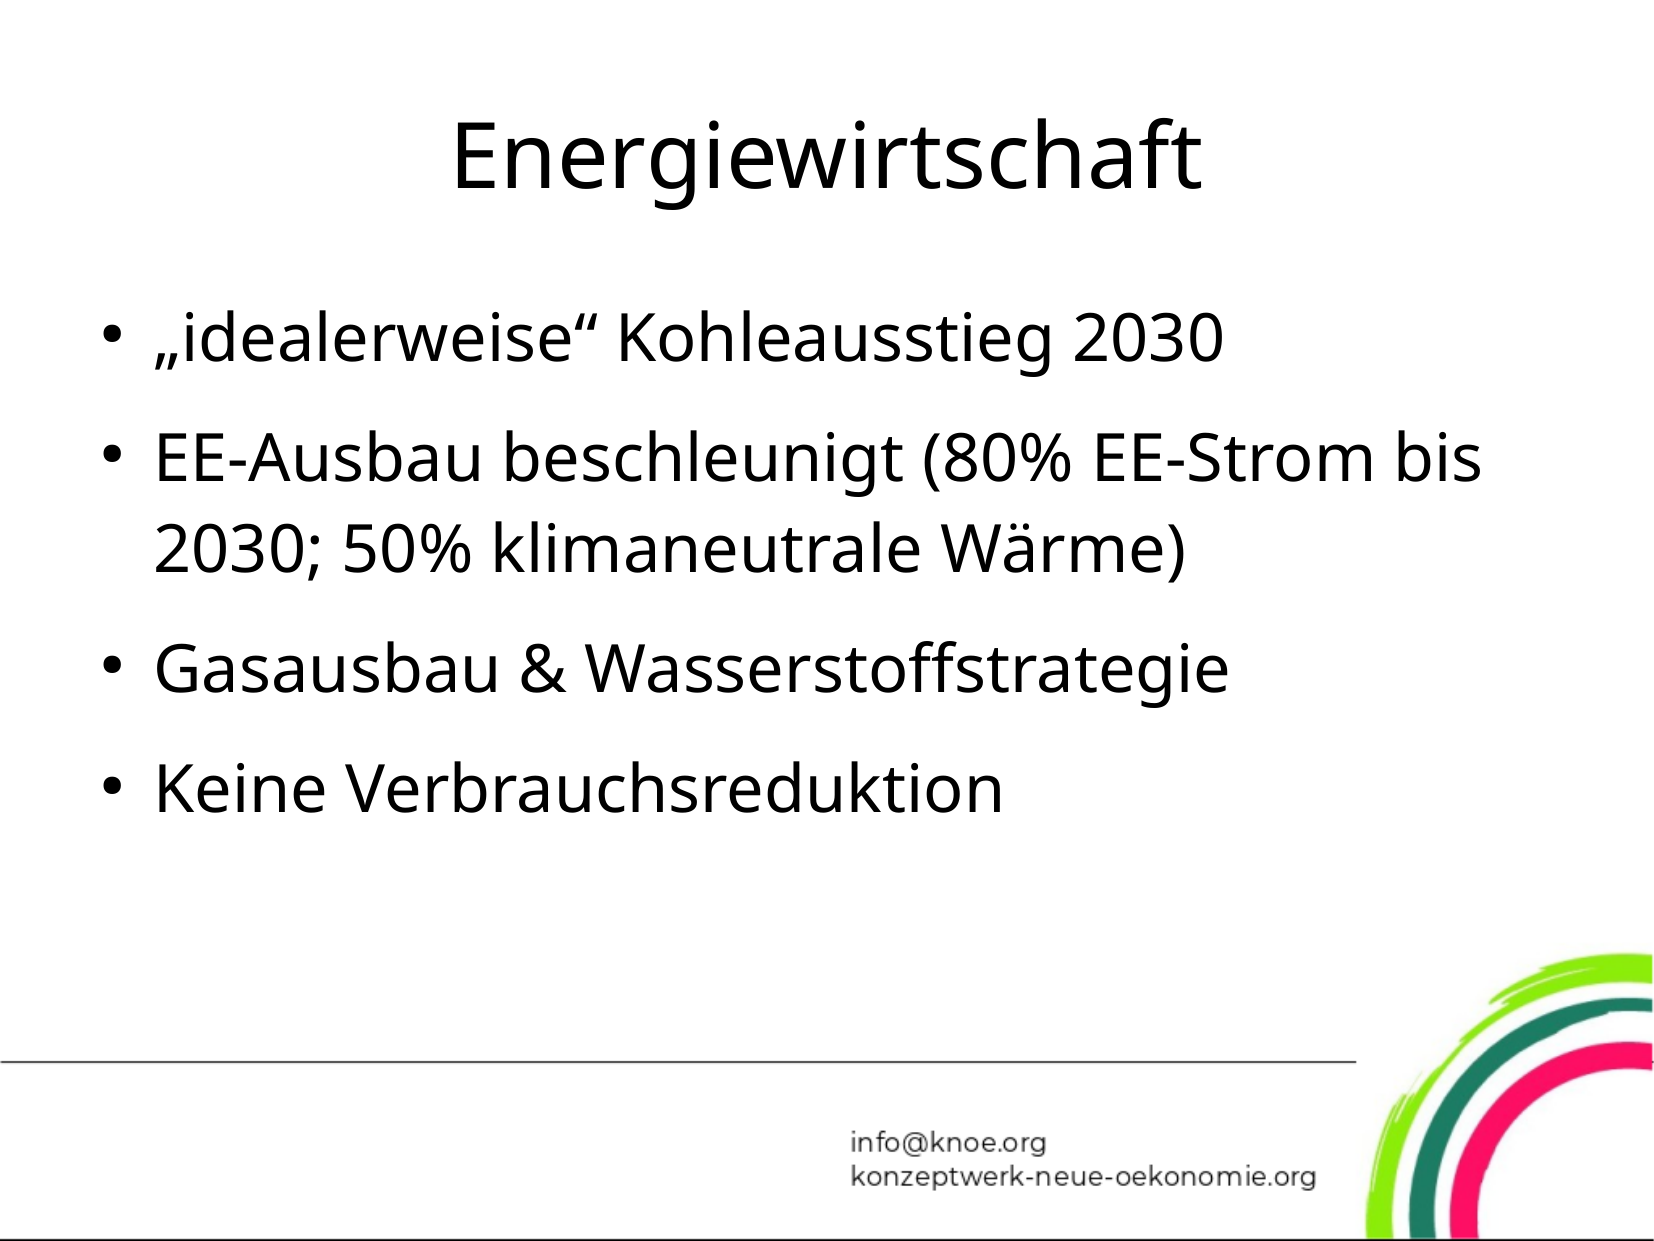

# Energiewirtschaft
„idealerweise“ Kohleausstieg 2030
EE-Ausbau beschleunigt (80% EE-Strom bis 2030; 50% klimaneutrale Wärme)
Gasausbau & Wasserstoffstrategie
Keine Verbrauchsreduktion